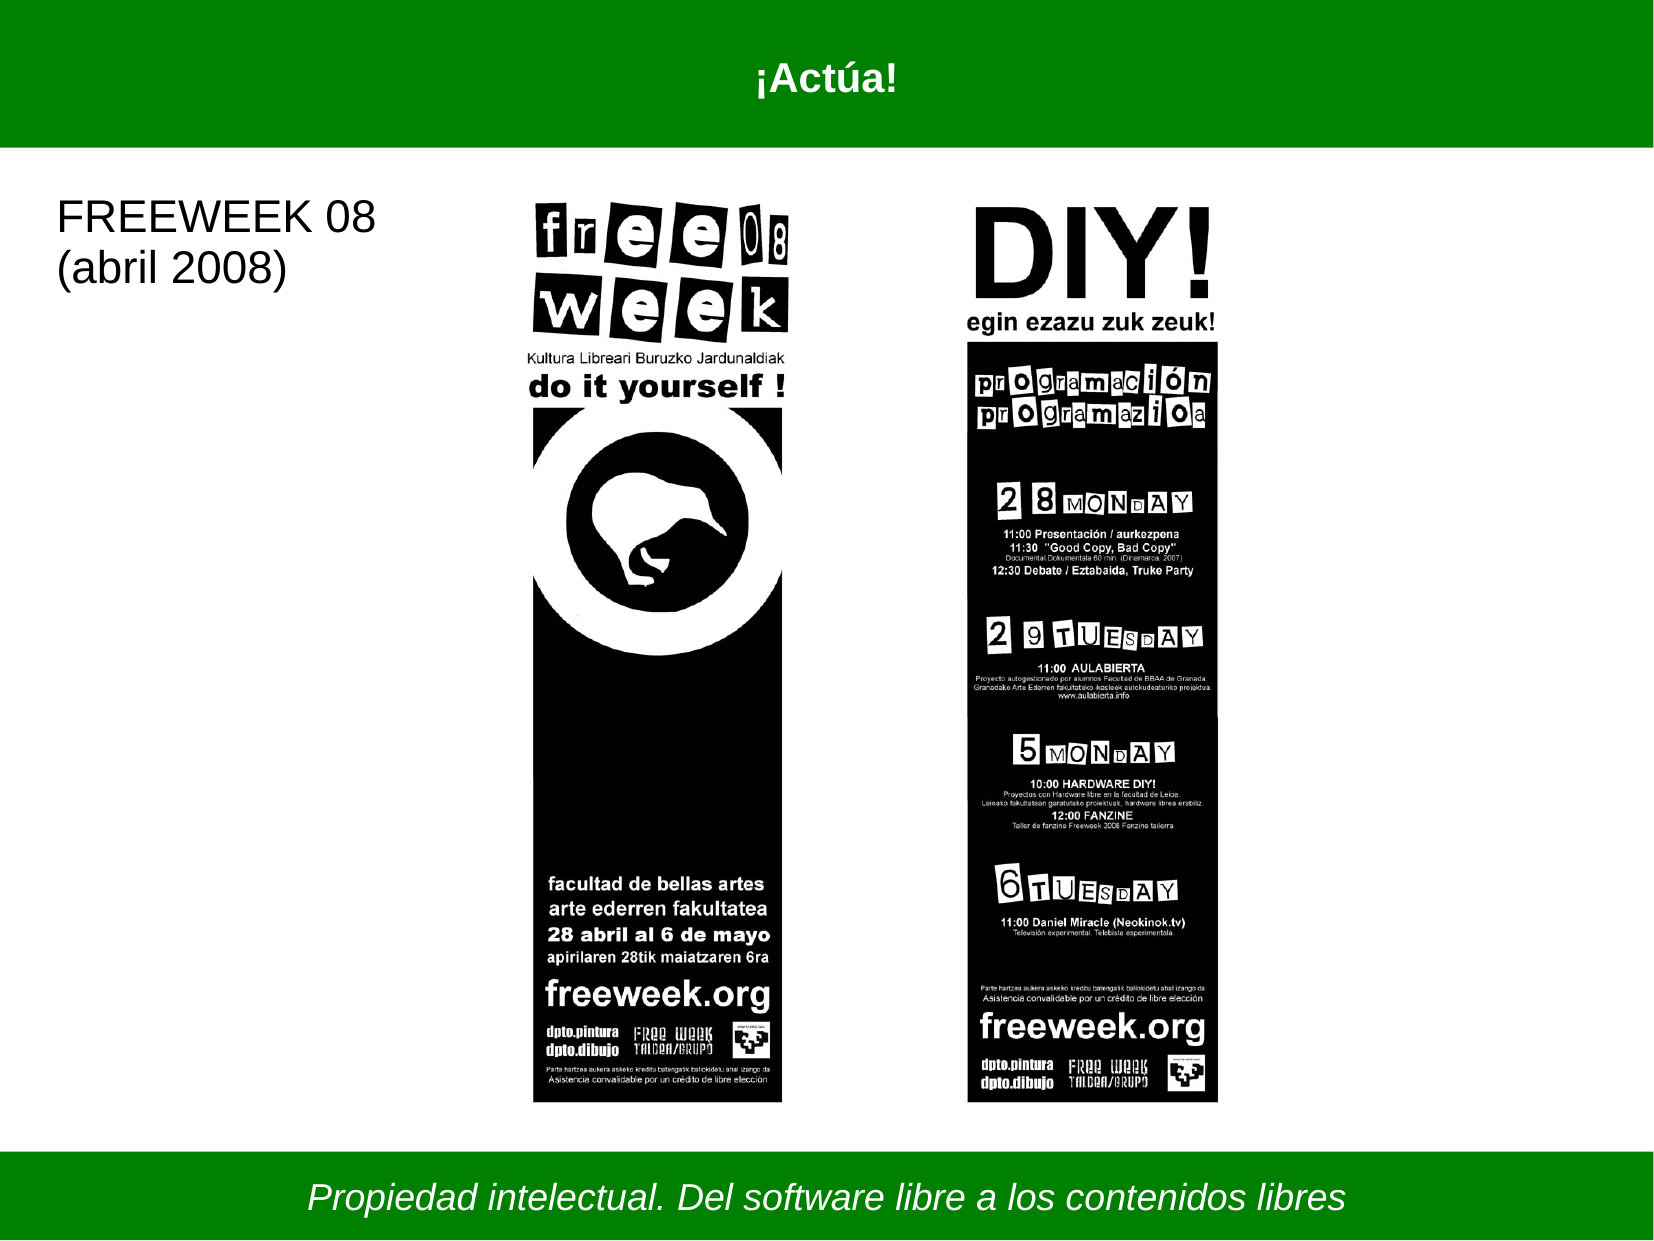

¡Actúa!
FREEWEEK 08
(abril 2008)
Propiedad intelectual. Del software libre a los contenidos libres